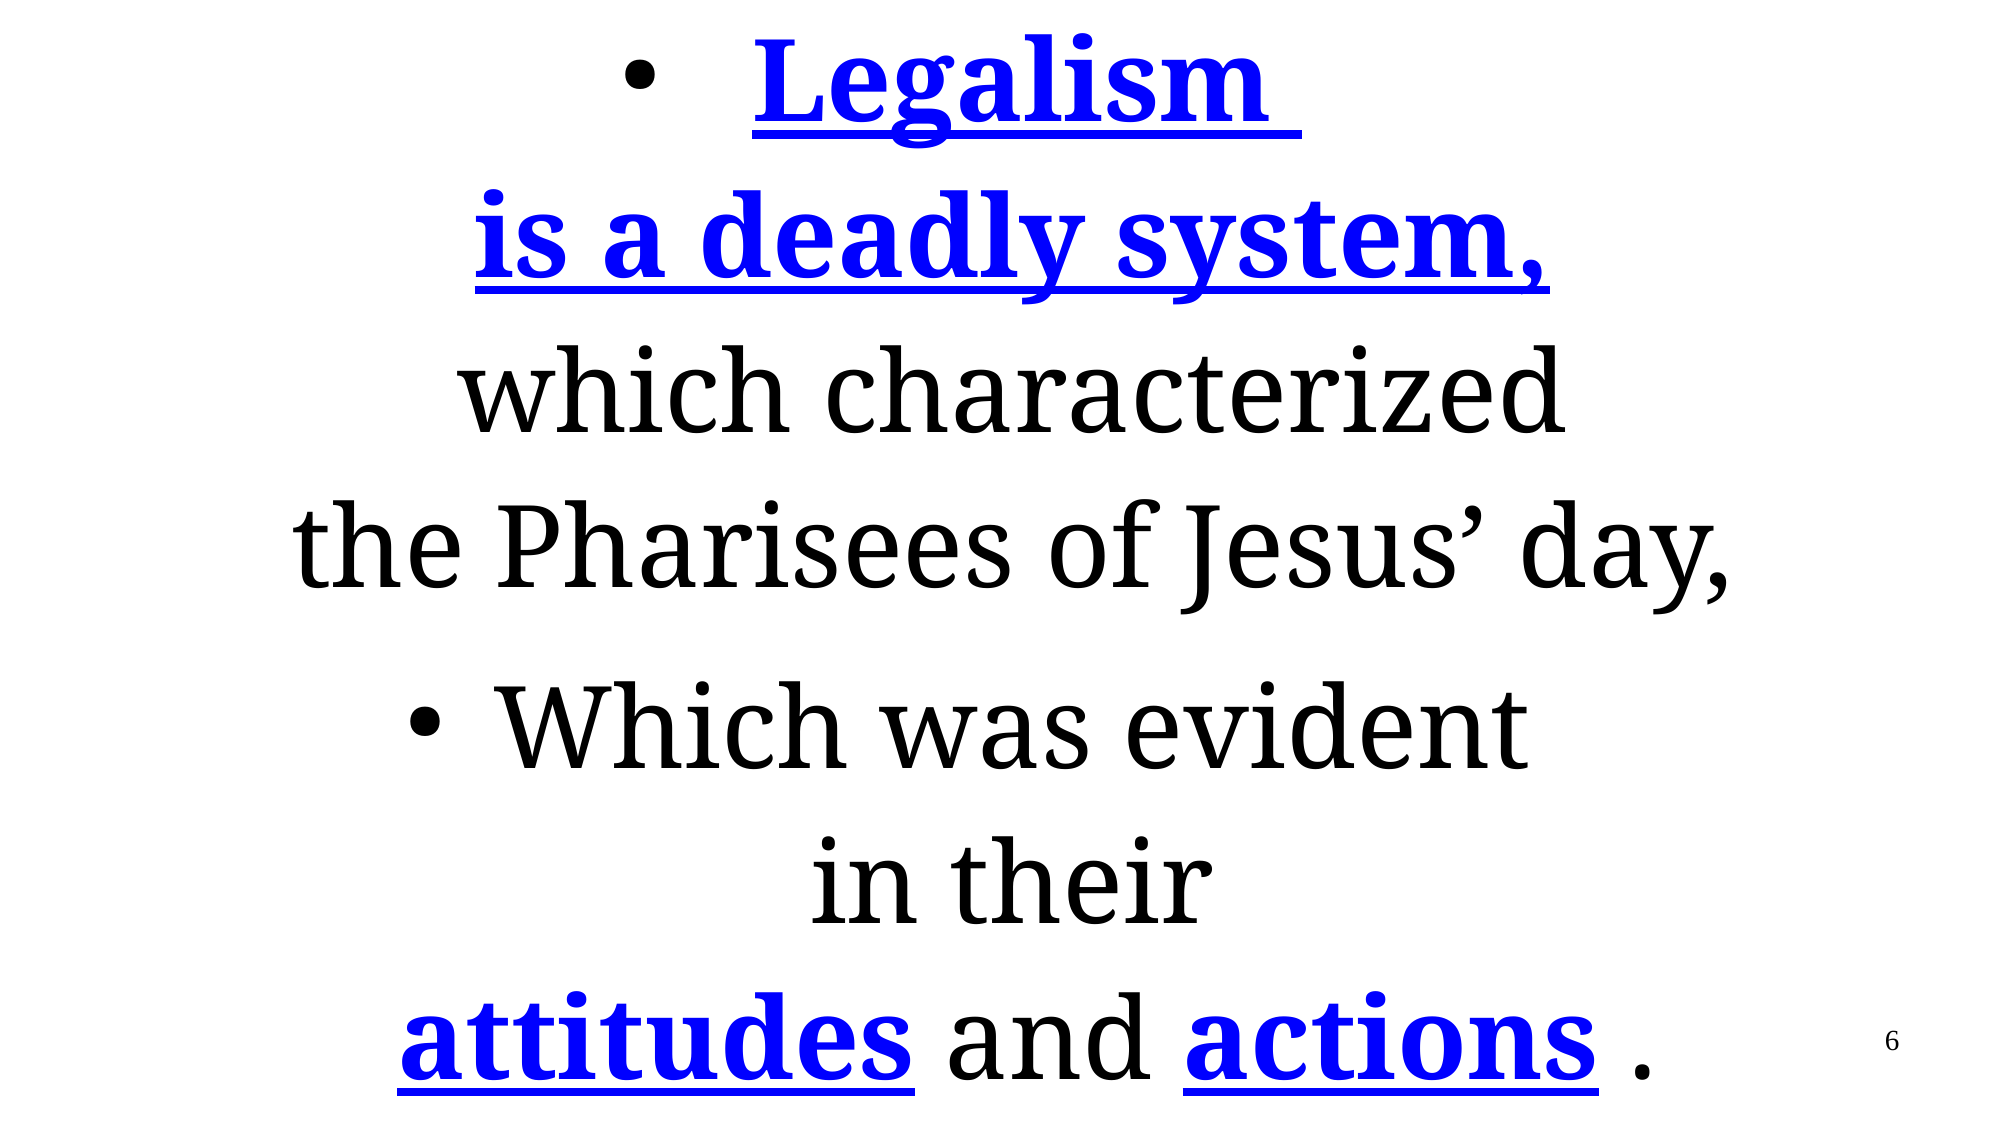

# Legalism is a deadly system, which characterized the Pharisees of Jesus’ day,
Which was evident
in their
attitudes and actions .
6